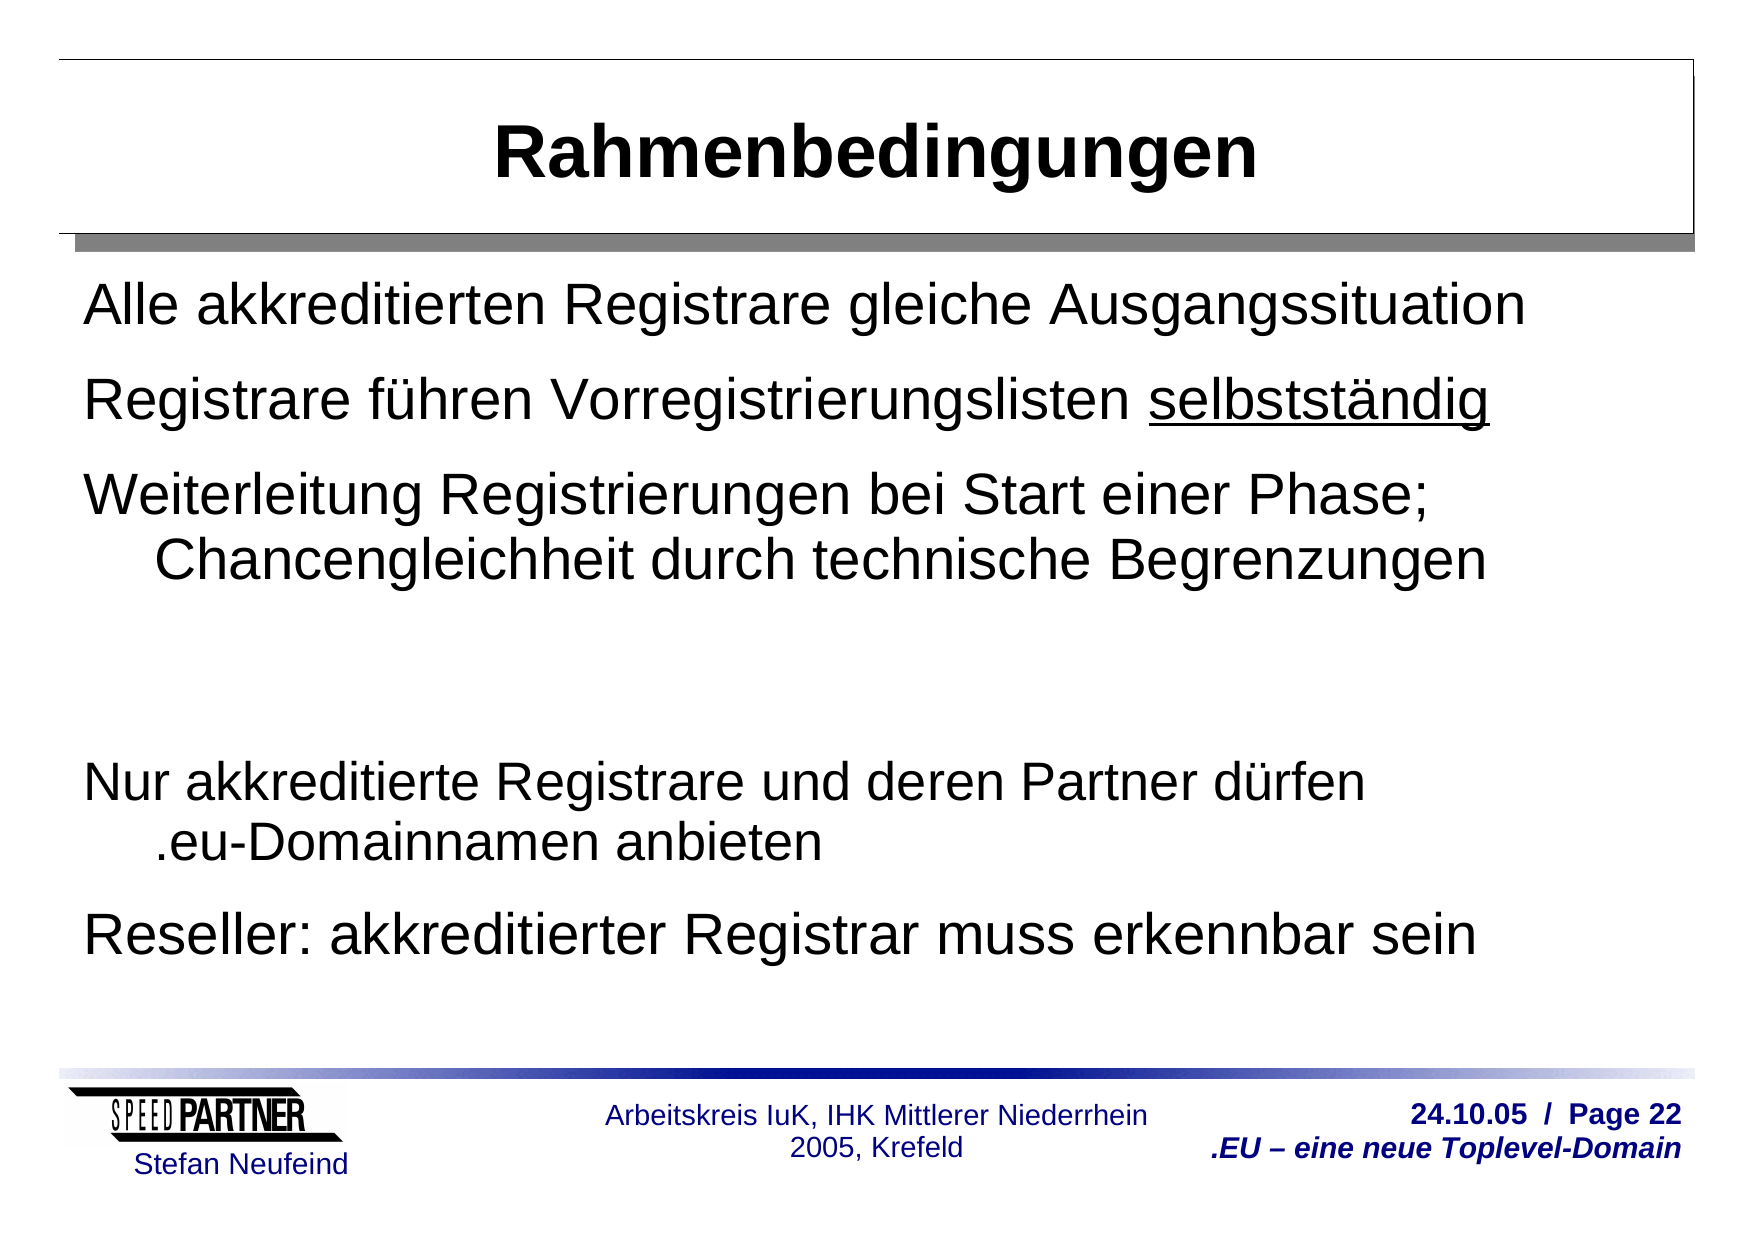

# Rahmenbedingungen
Alle akkreditierten Registrare gleiche Ausgangssituation
Registrare führen Vorregistrierungslisten selbstständig
Weiterleitung Registrierungen bei Start einer Phase;
Chancengleichheit durch technische Begrenzungen
Nur akkreditierte Registrare und deren Partner dürfen
.eu-Domainnamen anbieten
Reseller: akkreditierter Registrar muss erkennbar sein